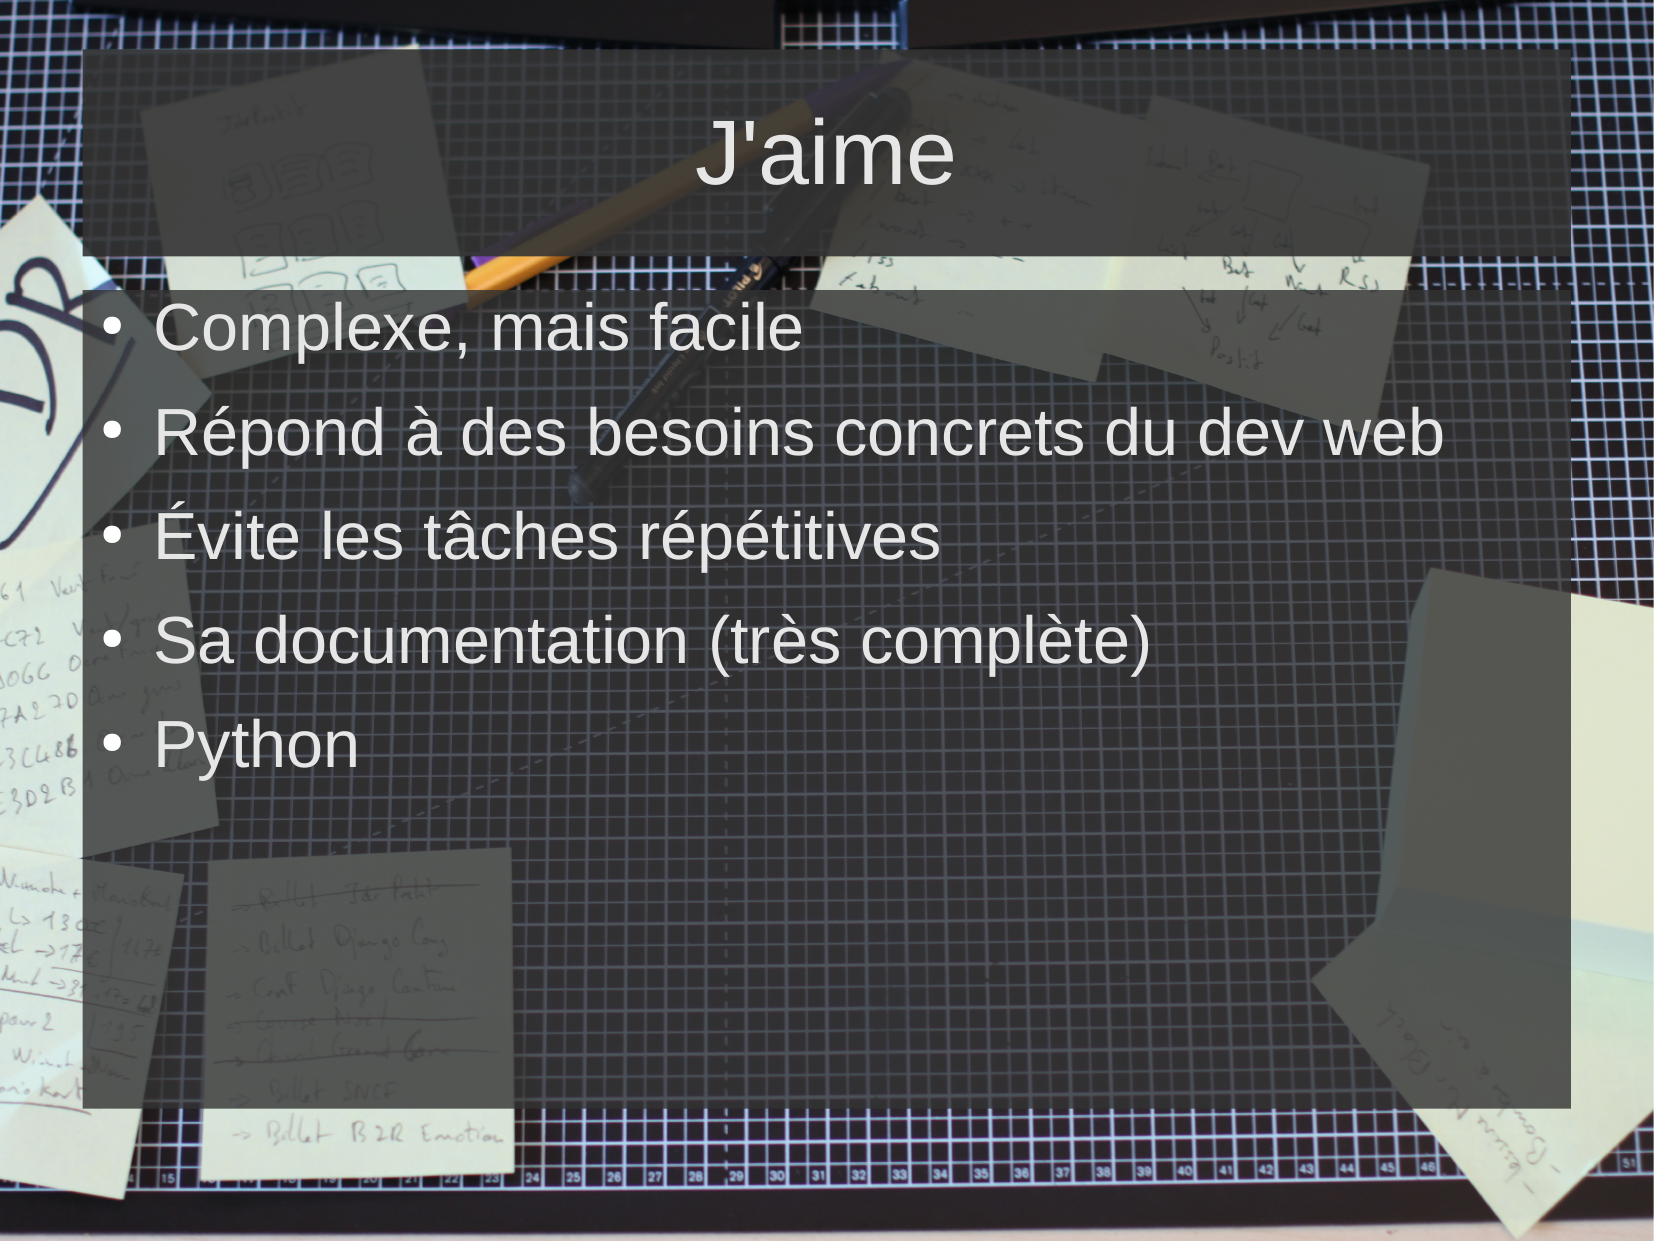

# J'aime
Complexe, mais facile
Répond à des besoins concrets du dev web
Évite les tâches répétitives
Sa documentation (très complète)
Python